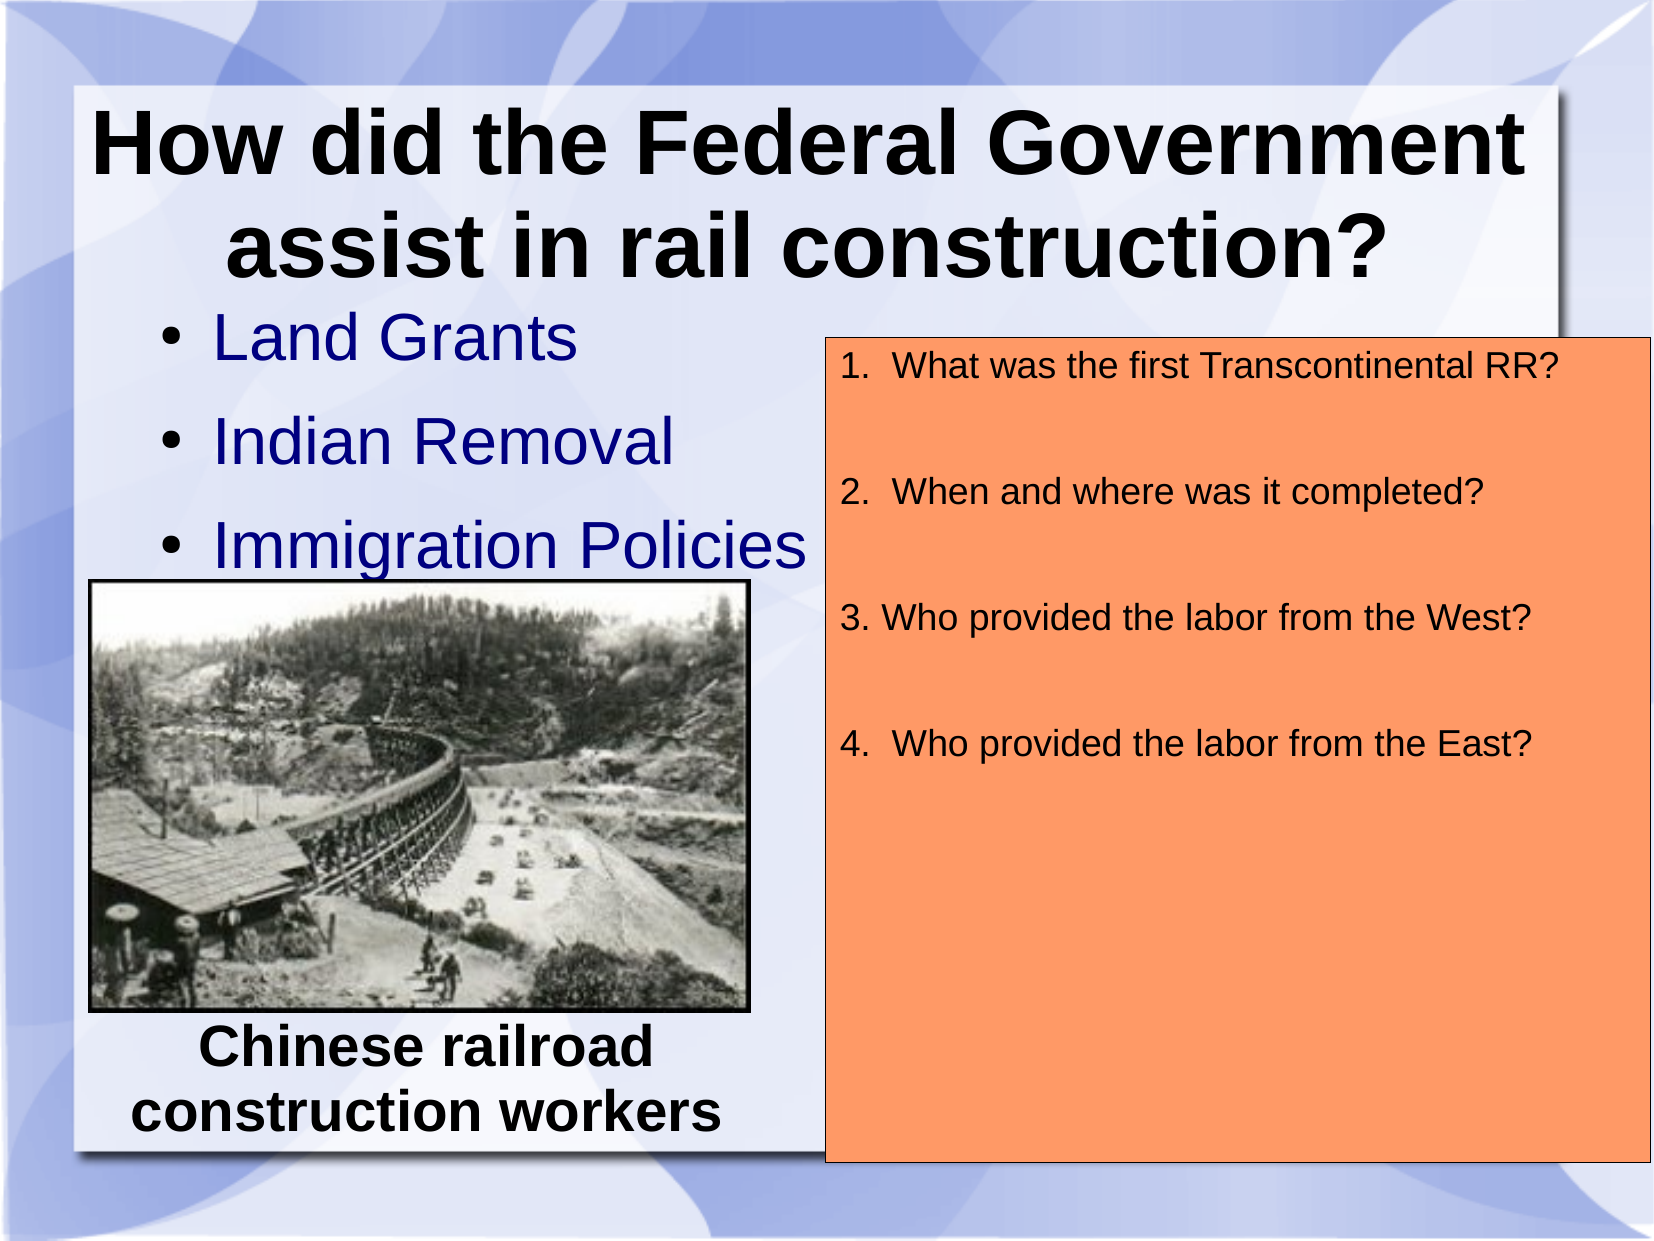

# How did the Federal Government assist in rail construction?
Land Grants
Indian Removal
Immigration Policies
1. What was the first Transcontinental RR?
2. When and where was it completed?
3. Who provided the labor from the West?
4. Who provided the labor from the East?
Chinese railroad construction workers